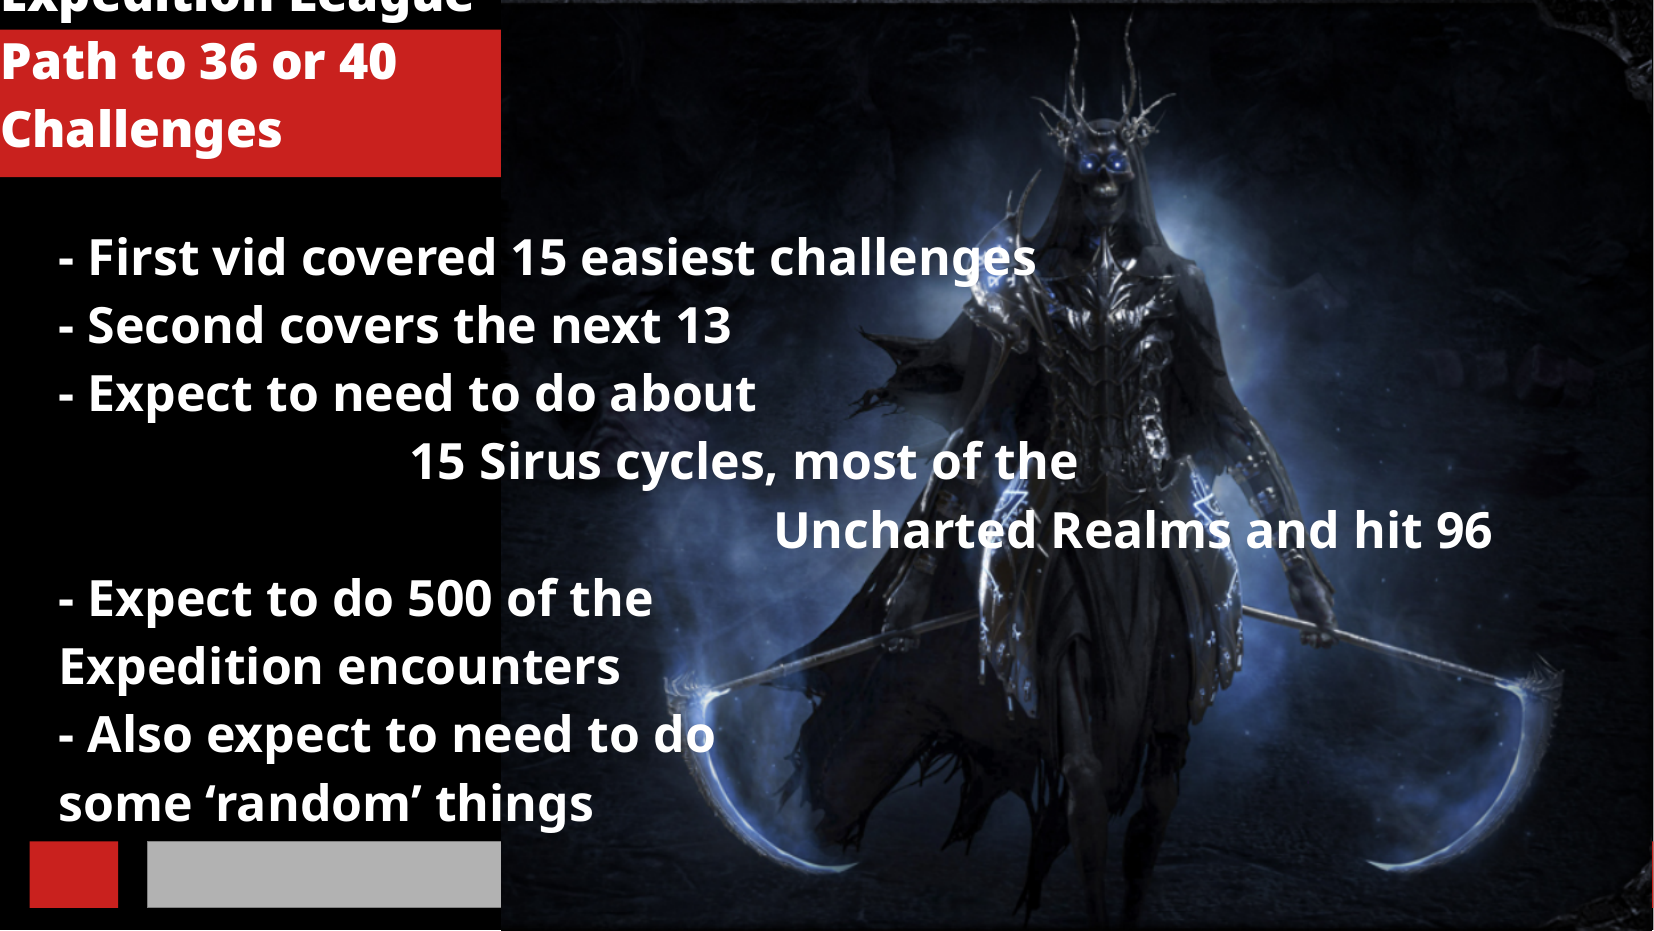

# Expedition League Path to 36 or 40 Challenges
- First vid covered 15 easiest challenges
- Second covers the next 13
- Expect to need to do about 15 Sirus cycles, most of the Uncharted Realms and hit 96
- Expect to do 500 of the
Expedition encounters
- Also expect to need to do
some ‘random’ things